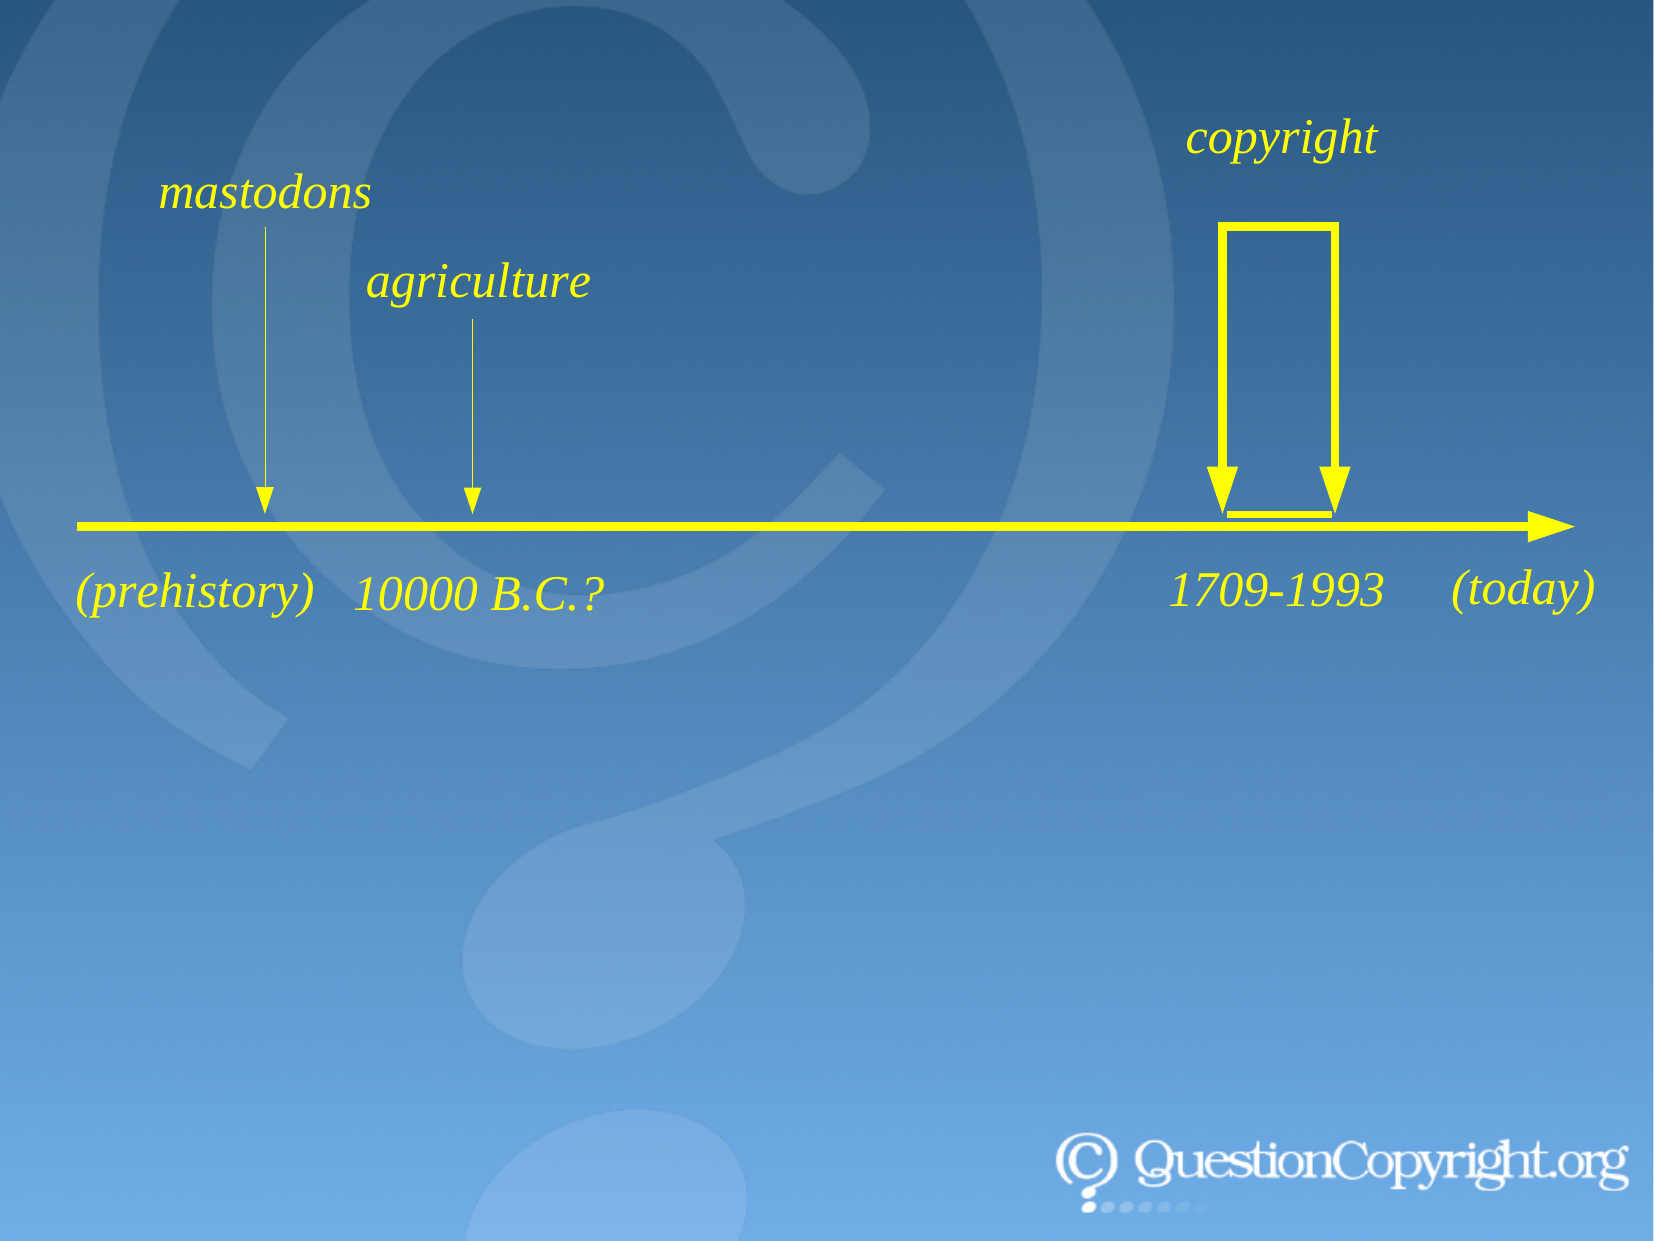

copyright
mastodons
agriculture
(today)
1709-1993
(prehistory)
10000 B.C.?